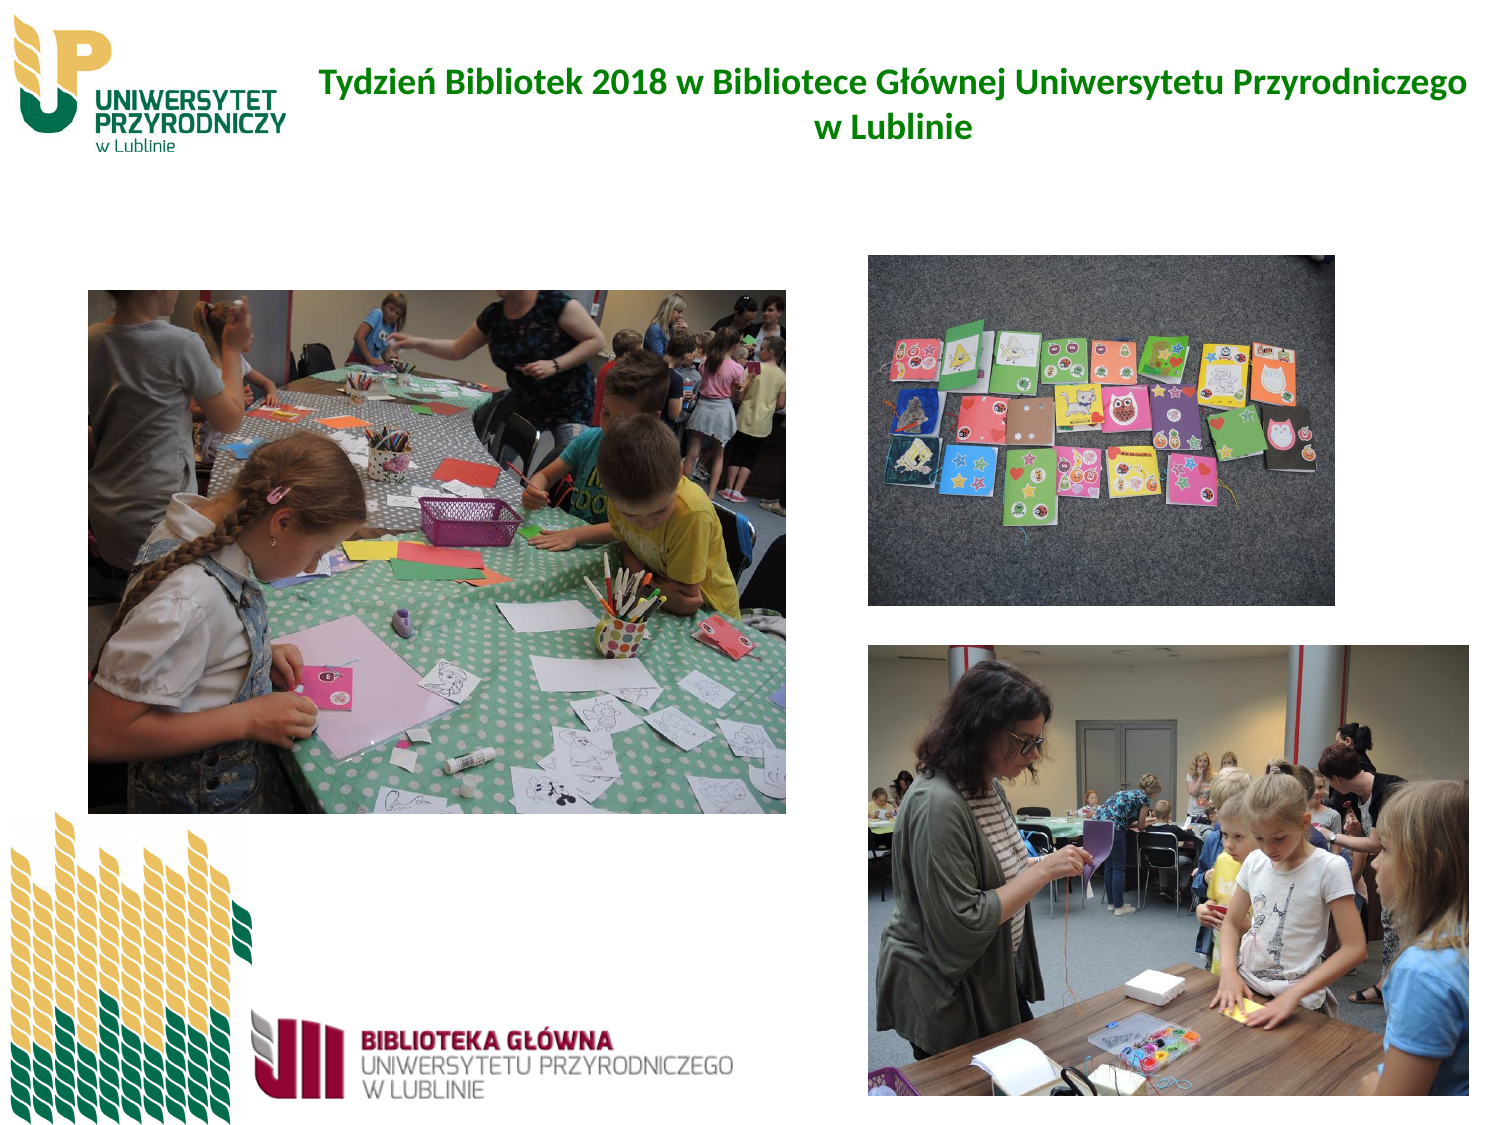

Tydzień Bibliotek 2018 w Bibliotece Głównej Uniwersytetu Przyrodniczego w Lublinie